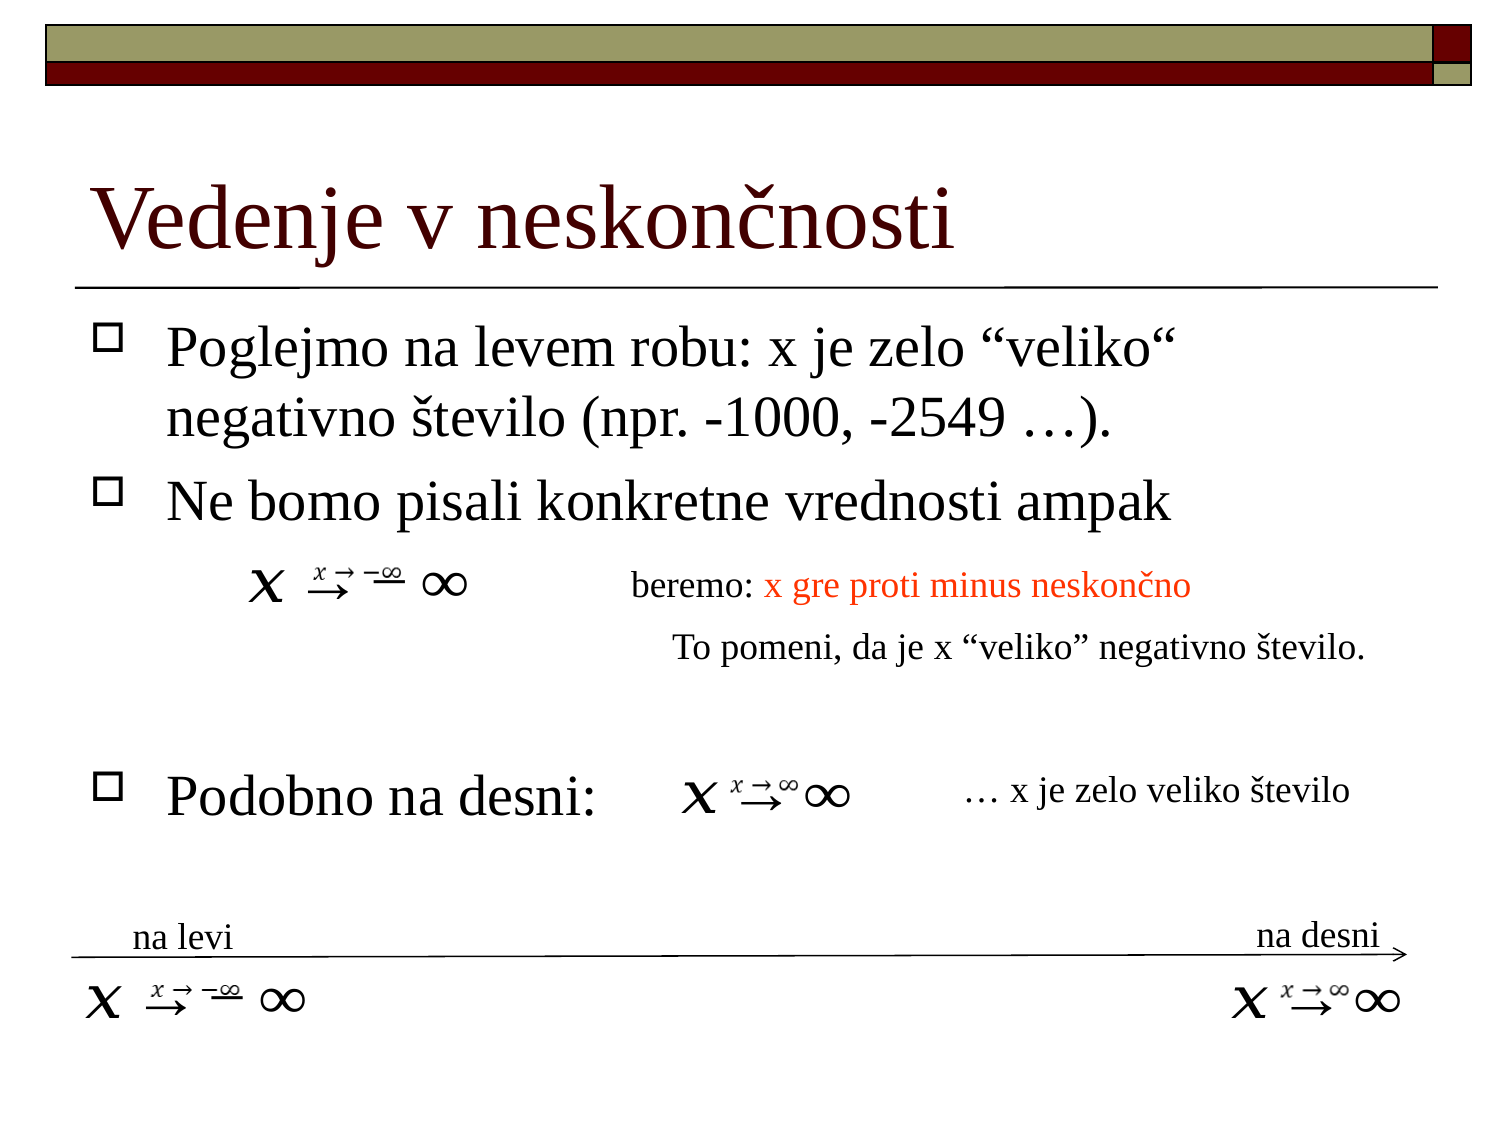

# Vedenje v neskončnosti
Poglejmo na levem robu: x je zelo “veliko“ negativno število (npr. -1000, -2549 …).
Ne bomo pisali konkretne vrednosti ampak
Podobno na desni:
beremo: x gre proti minus neskončno
To pomeni, da je x “veliko” negativno število.
 … x je zelo veliko število
na desni
na levi